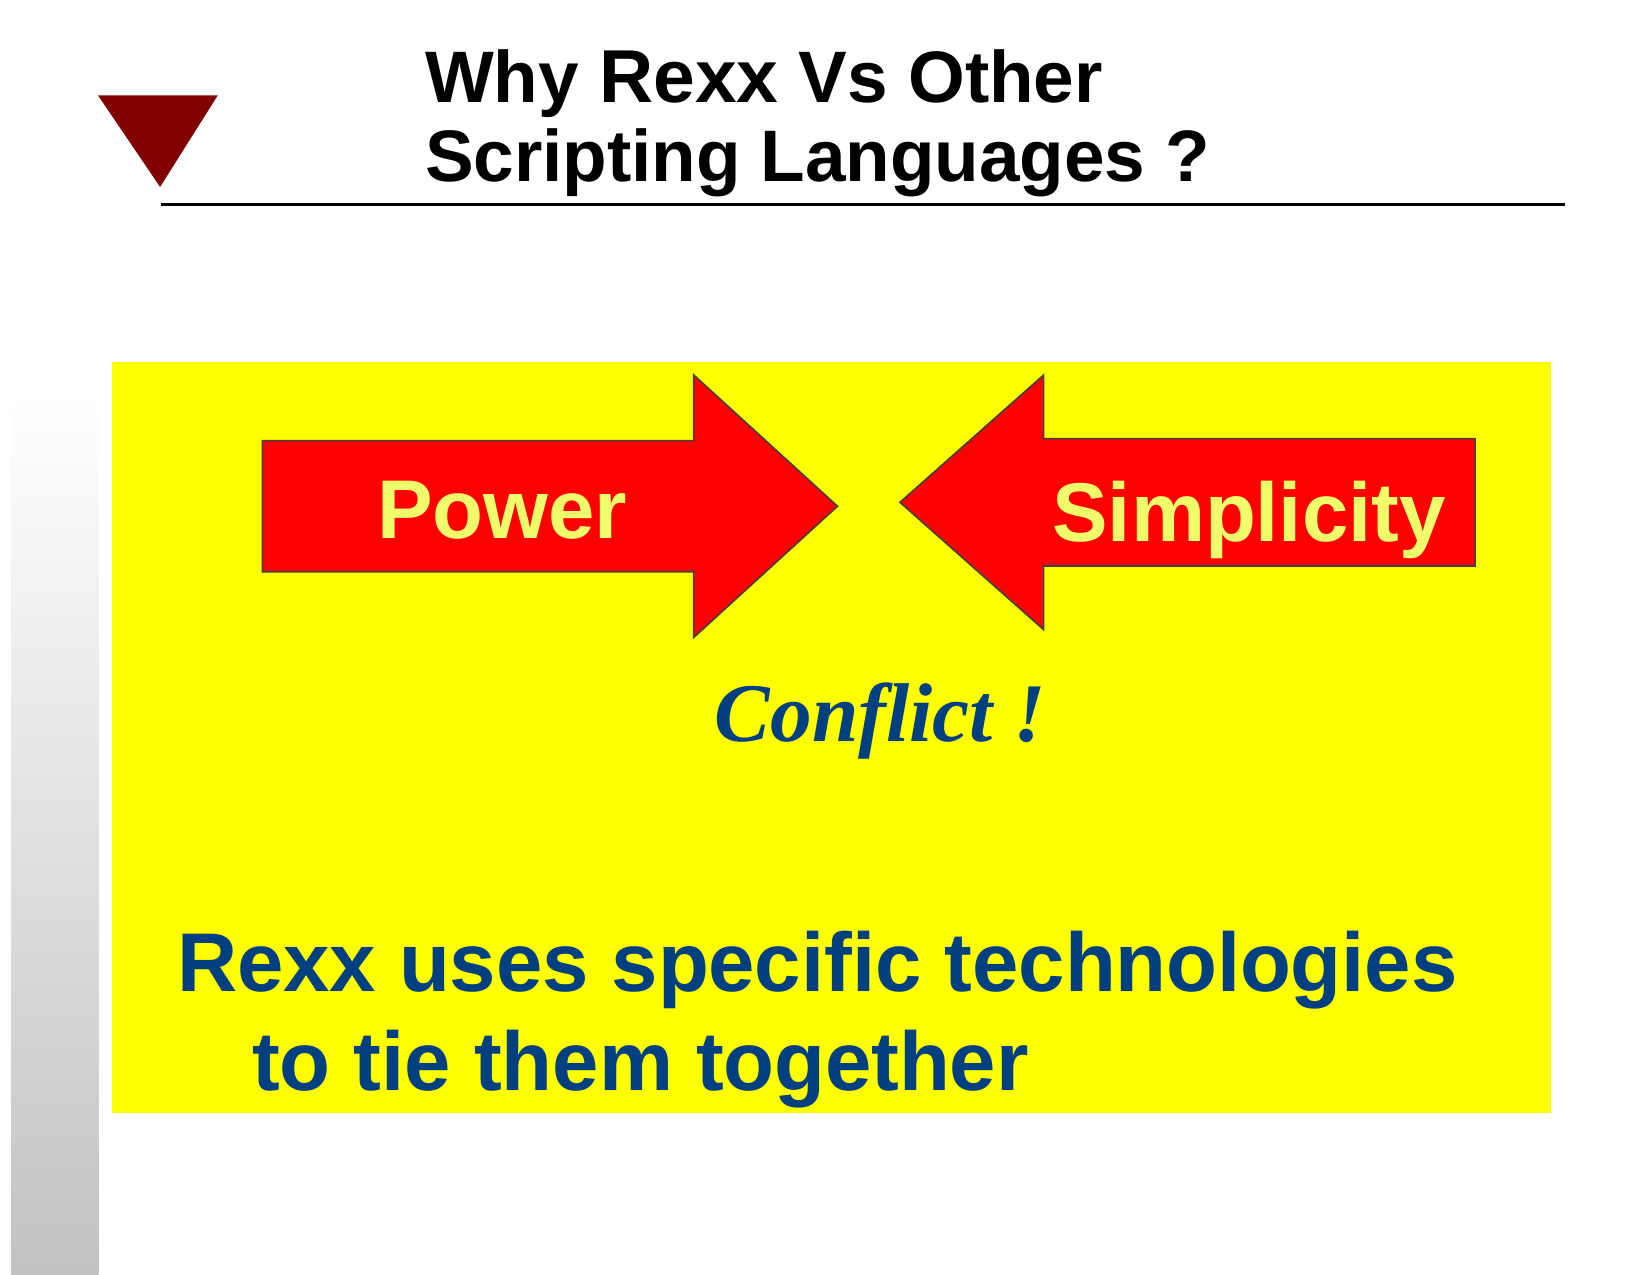

Why Rexx Vs Other Scripting Languages ?
Power
Simplicity
Conflict !
Rexx uses specific technologies to tie them together